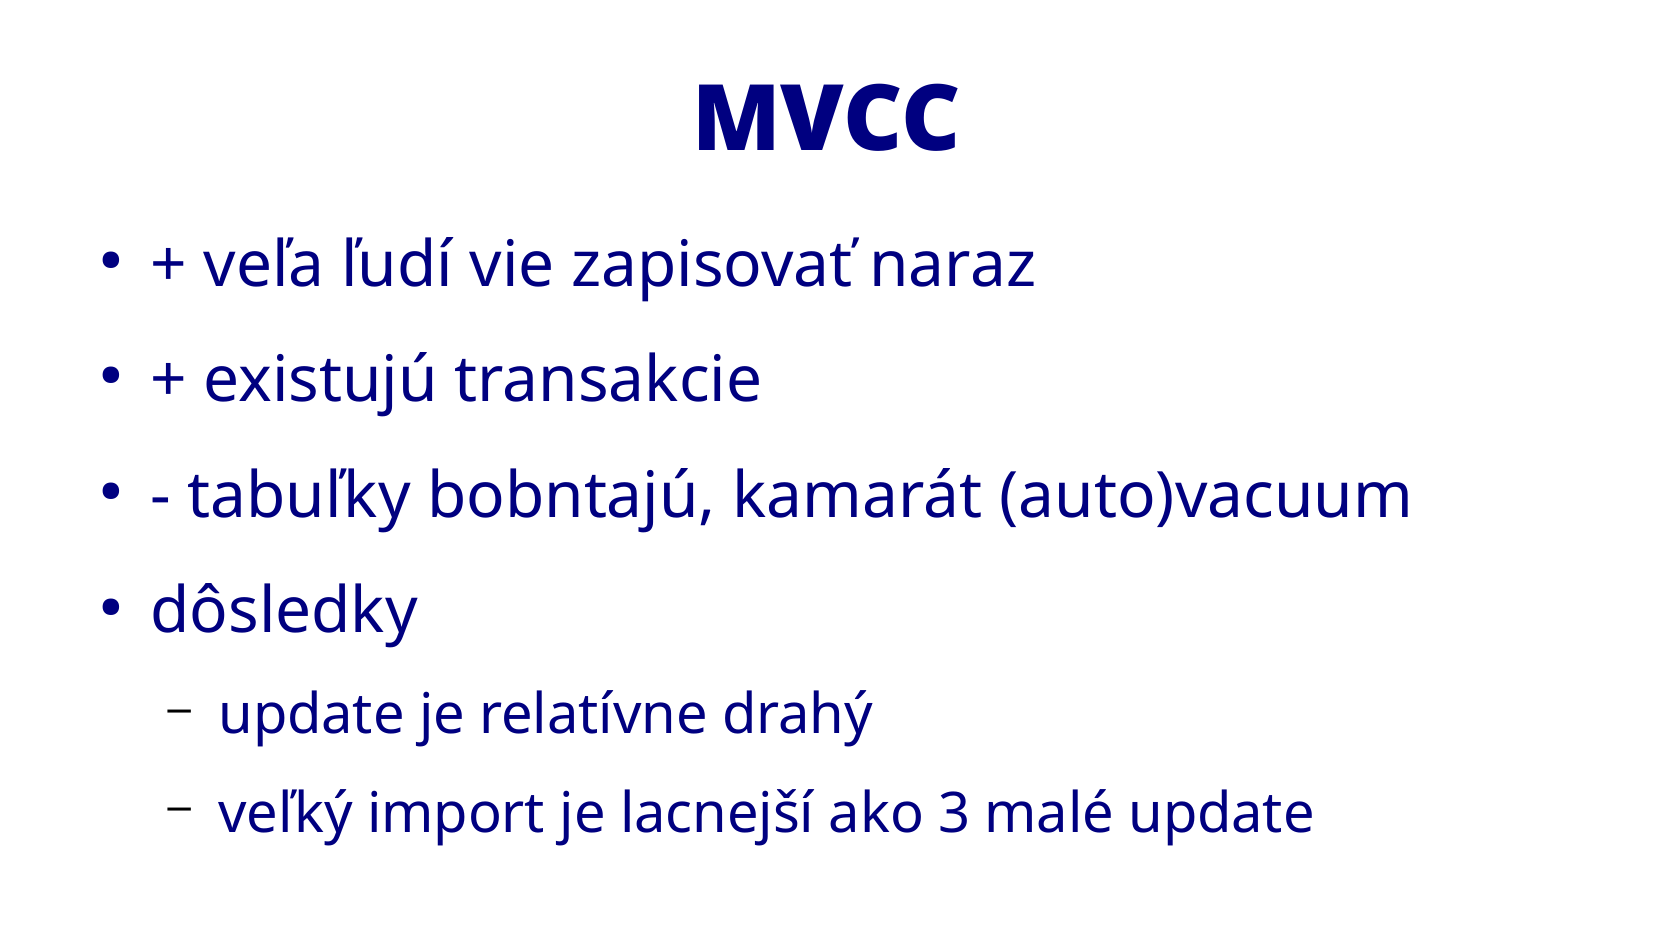

# MVCC
+ veľa ľudí vie zapisovať naraz
+ existujú transakcie
- tabuľky bobntajú, kamarát (auto)vacuum
dôsledky
update je relatívne drahý
veľký import je lacnejší ako 3 malé update